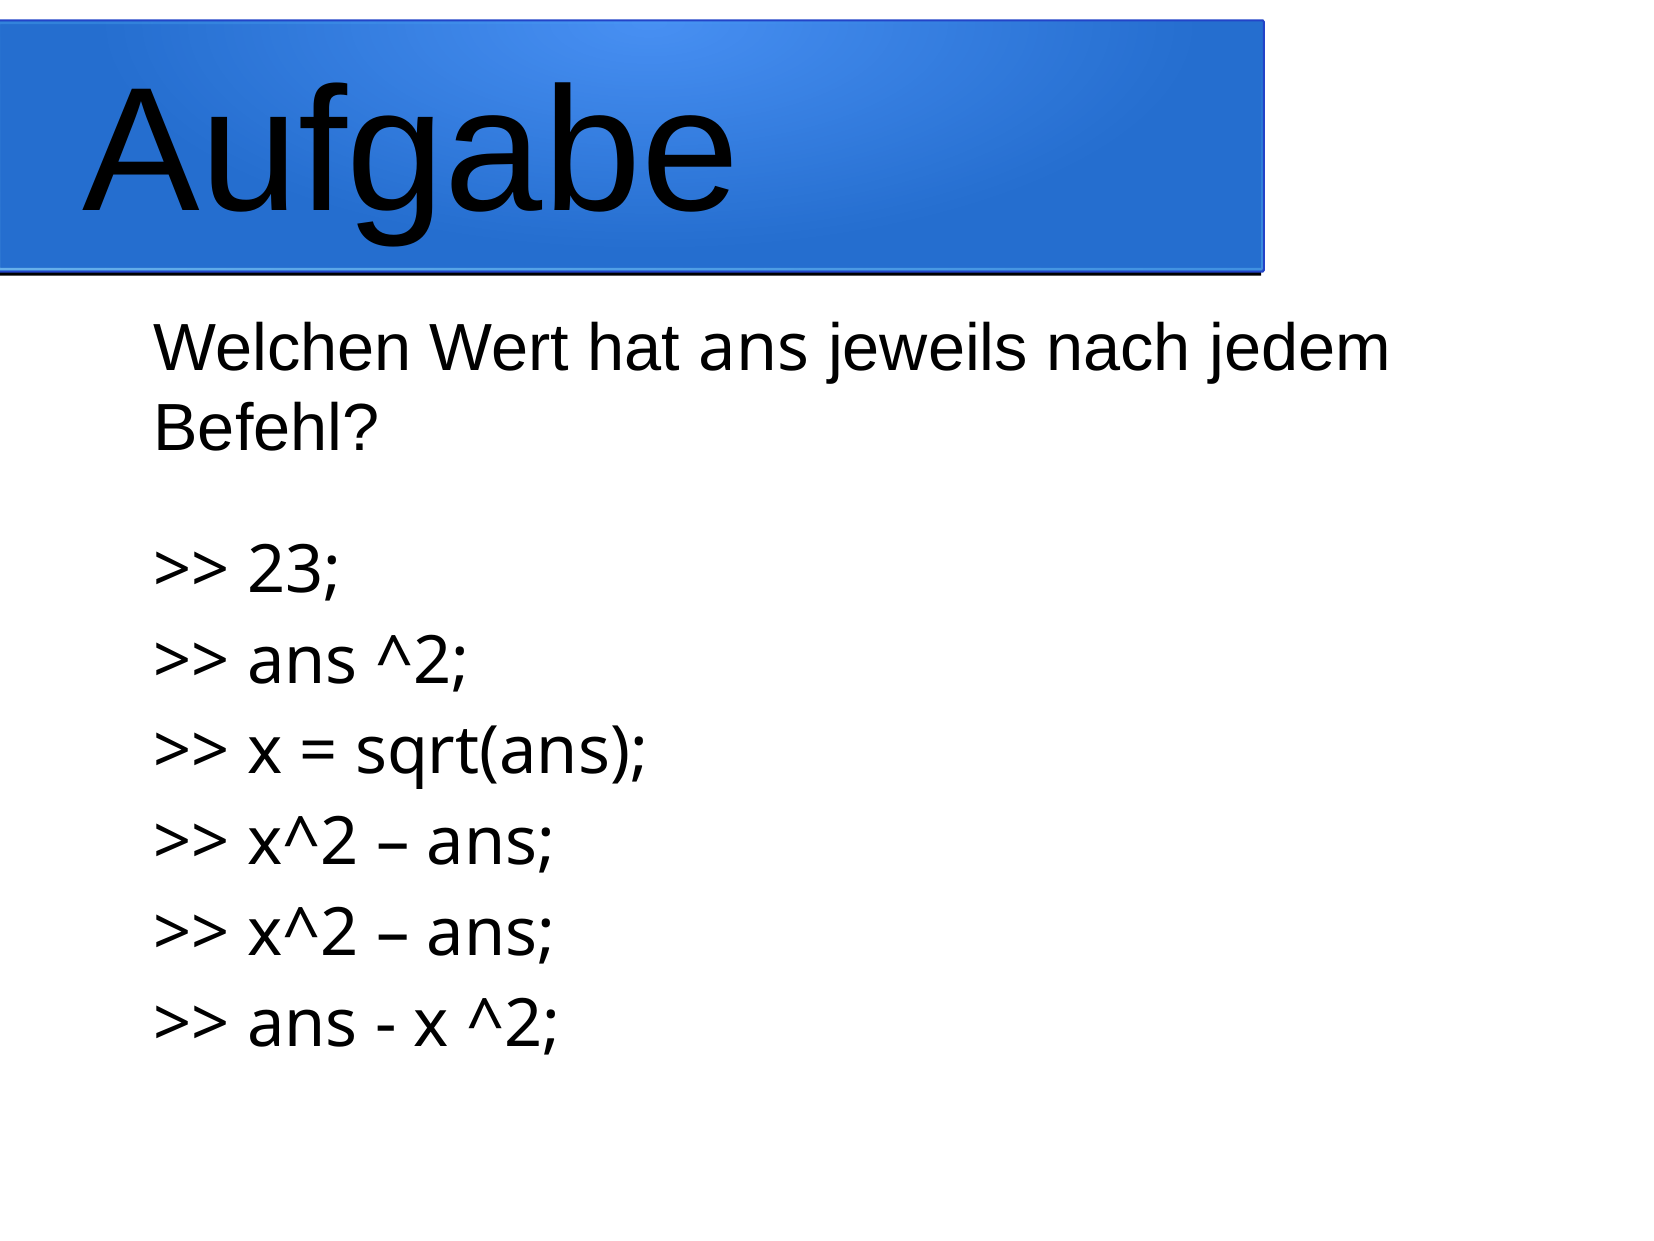

# Aufgabe
Welchen Wert hat ans jeweils nach jedem Befehl?
>> 23;
>> ans ^2;
>> x = sqrt(ans);
>> x^2 – ans;
>> x^2 – ans;
>> ans - x ^2;